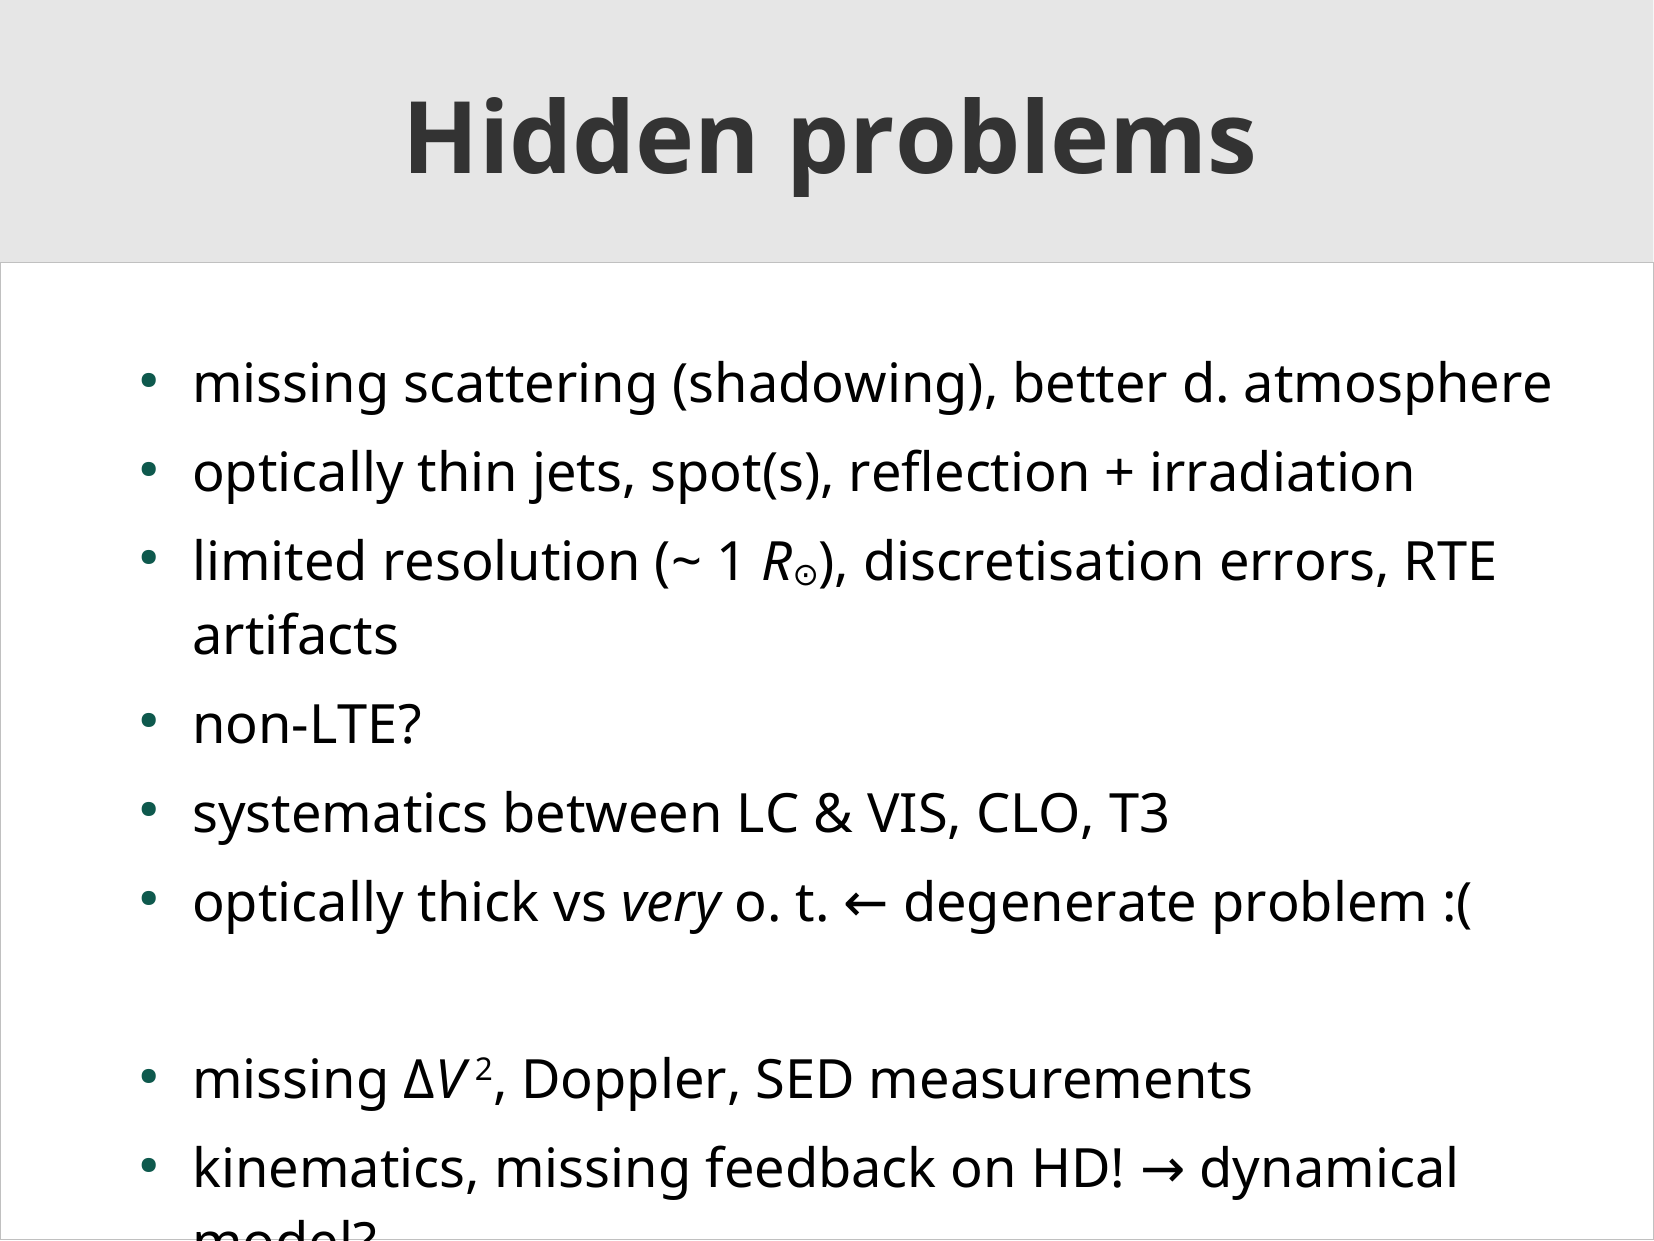

# Hidden problems
missing scattering (shadowing), better d. atmosphere
optically thin jets, spot(s), reflection + irradiation
limited resolution (~ 1 R⊙), discretisation errors, RTE artifacts
non-LTE?
systematics between LC & VIS, CLO, T3
optically thick vs very o. t. ← degenerate problem :(
missing ΔV 2, Doppler, SED measurements
kinematics, missing feedback on HD! → dynamical model?
disk stability, outer edge, precession?